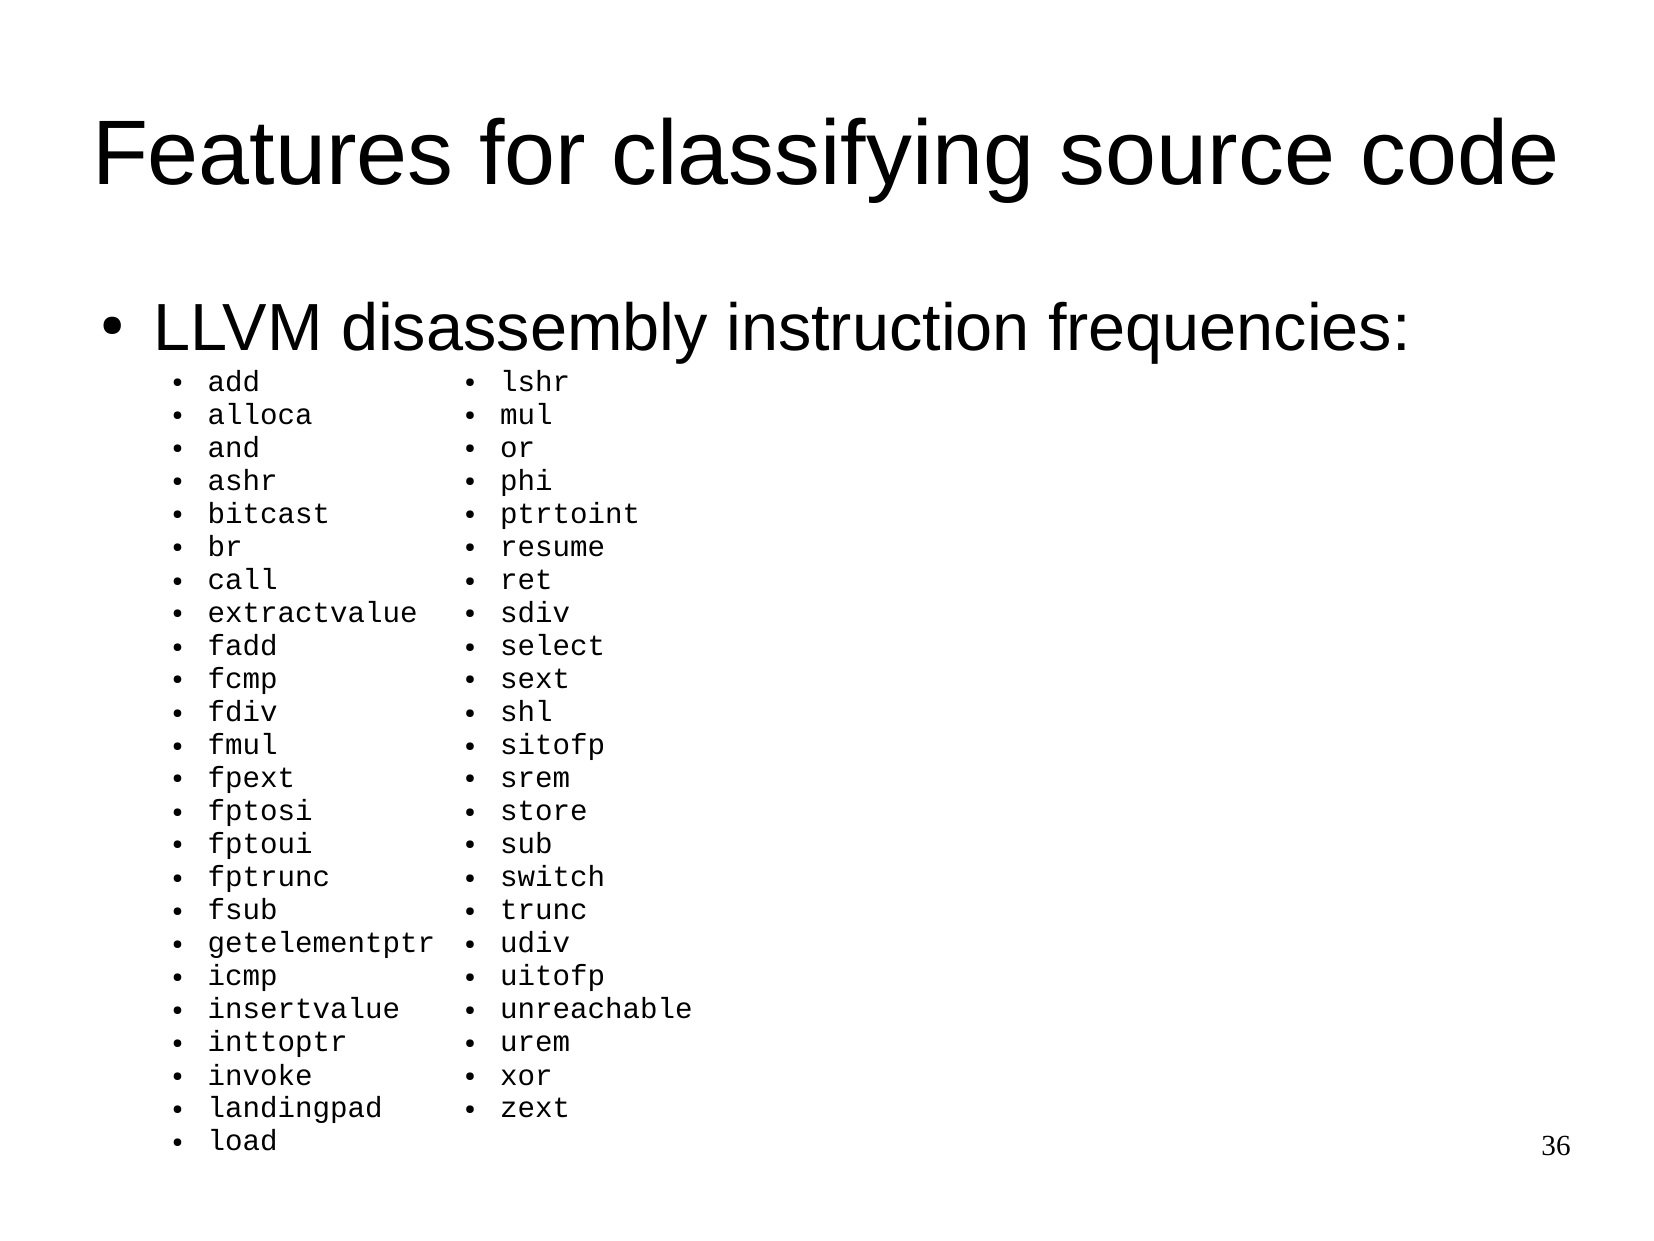

# Features for classifying source code
LLVM disassembly instruction frequencies:
add
alloca
and
ashr
bitcast
br
call
extractvalue
fadd
fcmp
fdiv
fmul
fpext
fptosi
fptoui
fptrunc
fsub
getelementptr
icmp
insertvalue
inttoptr
invoke
landingpad
load
lshr
mul
or
phi
ptrtoint
resume
ret
sdiv
select
sext
shl
sitofp
srem
store
sub
switch
trunc
udiv
uitofp
unreachable
urem
xor
zext
36